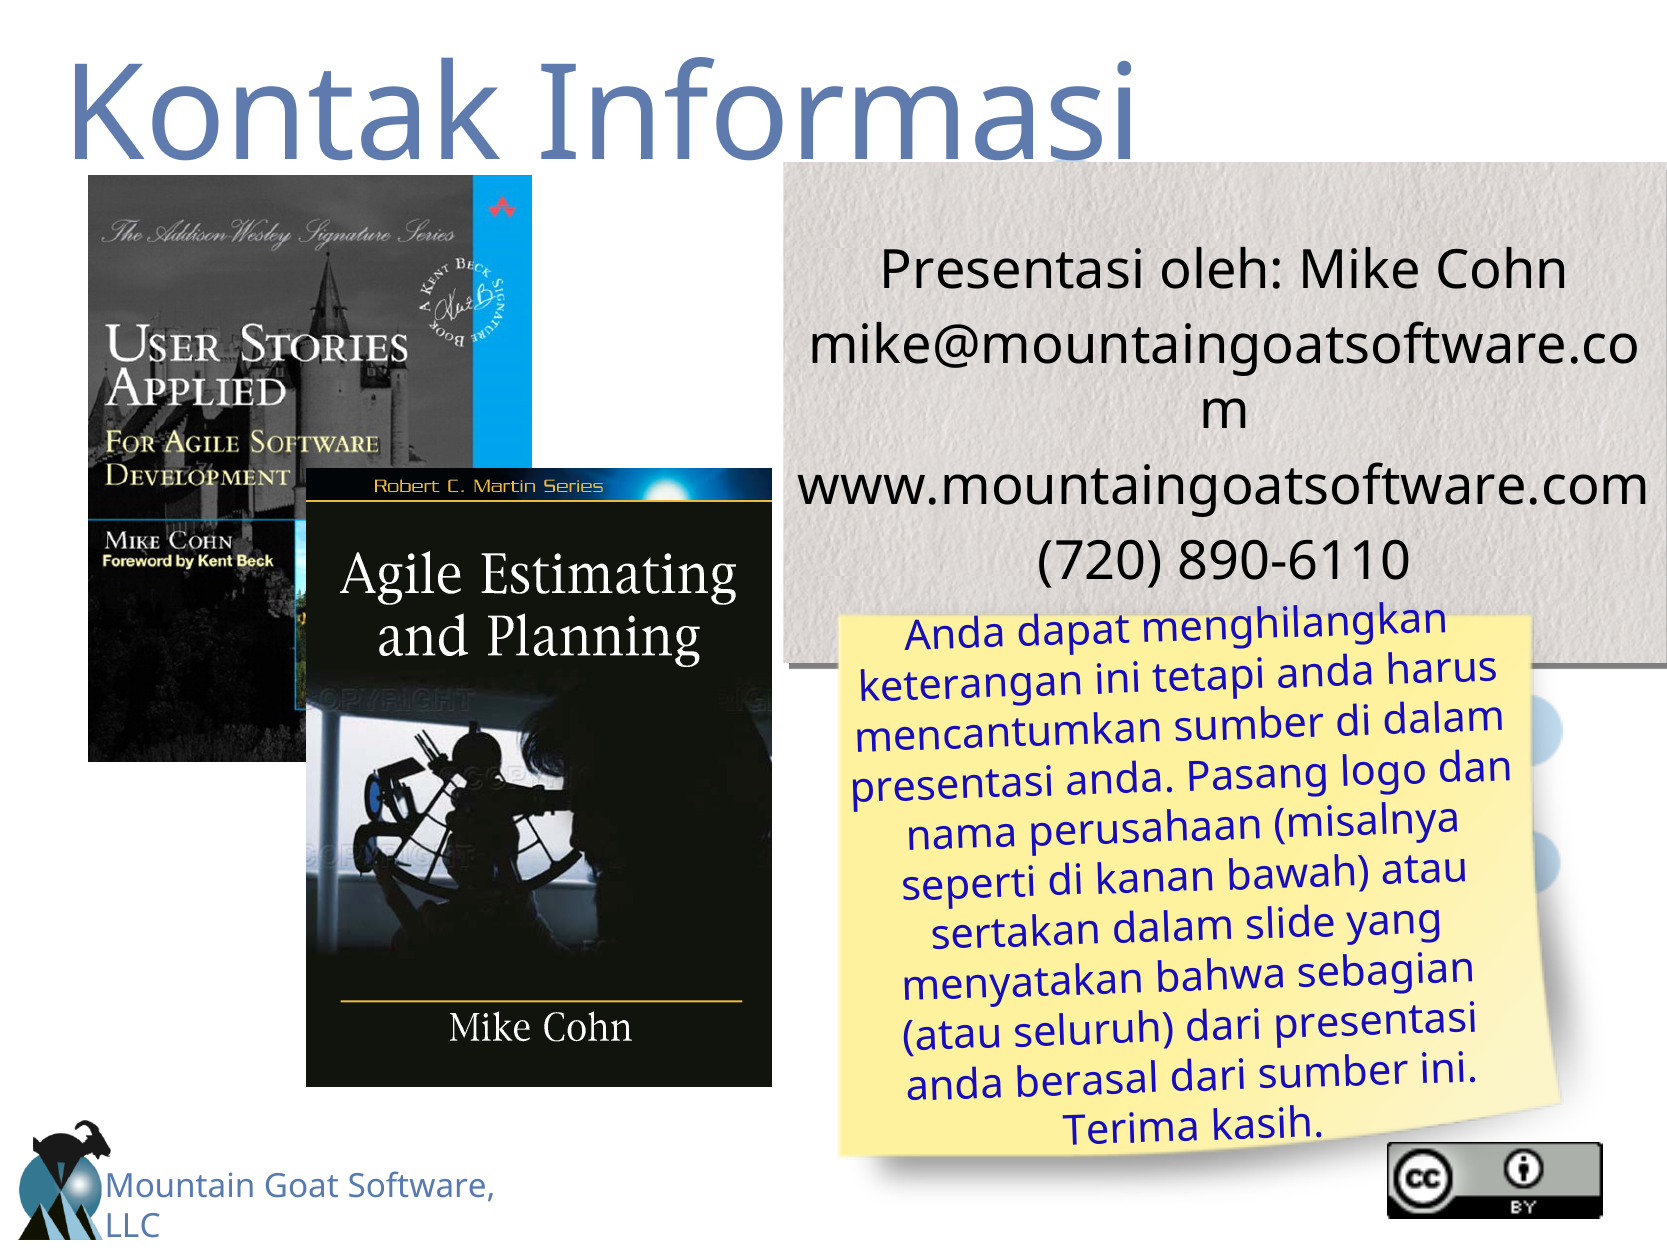

# Kontak Informasi
Presentasi oleh: Mike Cohn
mike@mountaingoatsoftware.com
www.mountaingoatsoftware.com
(720) 890-6110
Anda dapat menghilangkan keterangan ini tetapi anda harus mencantumkan sumber di dalam presentasi anda. Pasang logo dan nama perusahaan (misalnya seperti di kanan bawah) atau sertakan dalam slide yang menyatakan bahwa sebagian (atau seluruh) dari presentasi anda berasal dari sumber ini. Terima kasih.